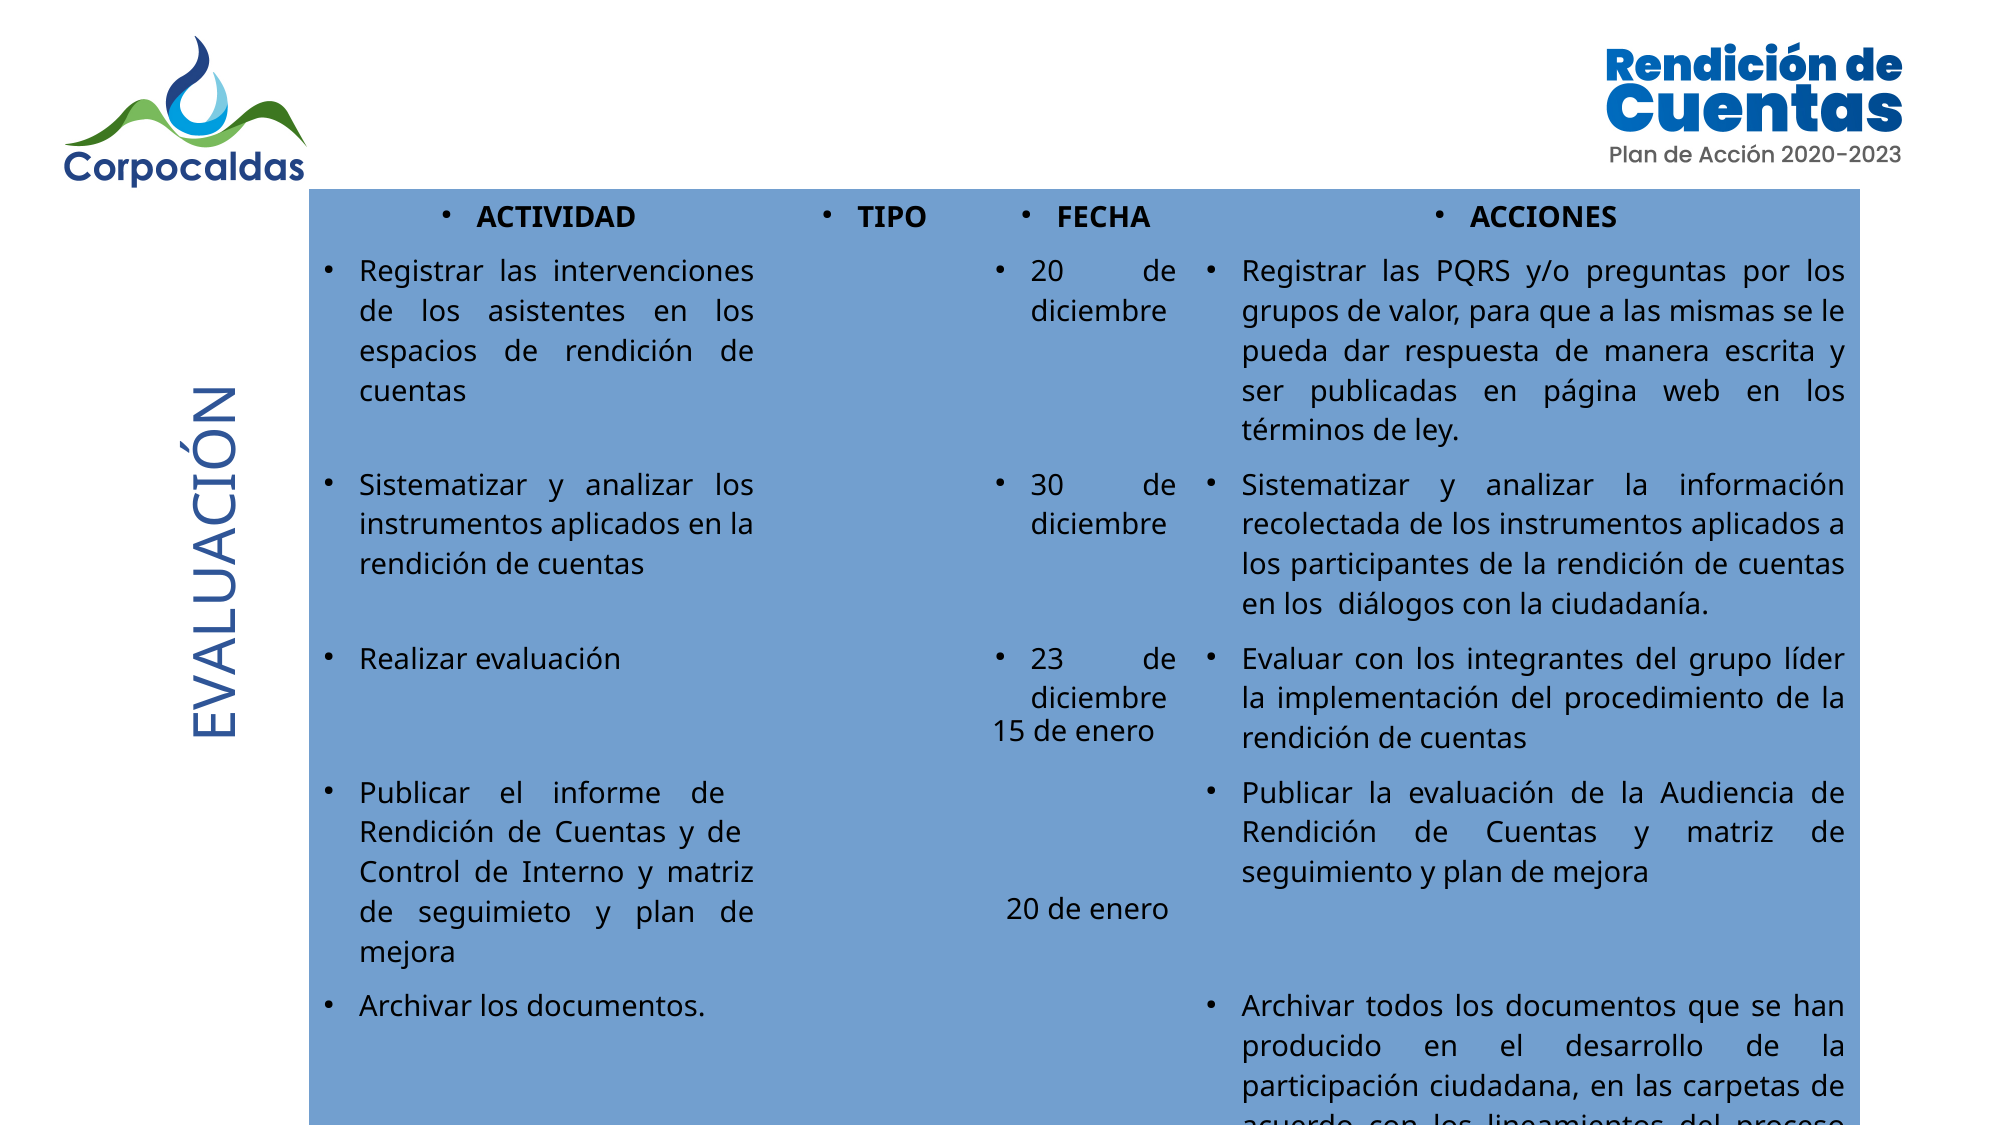

| ACTIVIDAD | TIPO | FECHA | ACCIONES |
| --- | --- | --- | --- |
| Registrar las intervenciones de los asistentes en los espacios de rendición de cuentas | | 20 de diciembre | Registrar las PQRS y/o preguntas por los grupos de valor, para que a las mismas se le pueda dar respuesta de manera escrita y ser publicadas en página web en los términos de ley. |
| Sistematizar y analizar los instrumentos aplicados en la rendición de cuentas | | 30 de diciembre | Sistematizar y analizar la información recolectada de los instrumentos aplicados a los participantes de la rendición de cuentas en los diálogos con la ciudadanía. |
| Realizar evaluación | | 23 de diciembre | Evaluar con los integrantes del grupo líder la implementación del procedimiento de la rendición de cuentas |
| Publicar el informe de Rendición de Cuentas y de Control de Interno y matriz de seguimieto y plan de mejora | | | Publicar la evaluación de la Audiencia de Rendición de Cuentas y matriz de seguimiento y plan de mejora |
| Archivar los documentos. | | | Archivar todos los documentos que se han producido en el desarrollo de la participación ciudadana, en las carpetas de acuerdo con los lineamientos del proceso de Gestión Documental y las tablas de retención documental. |
EVALUACIÓN
15 de enero
20 de enero